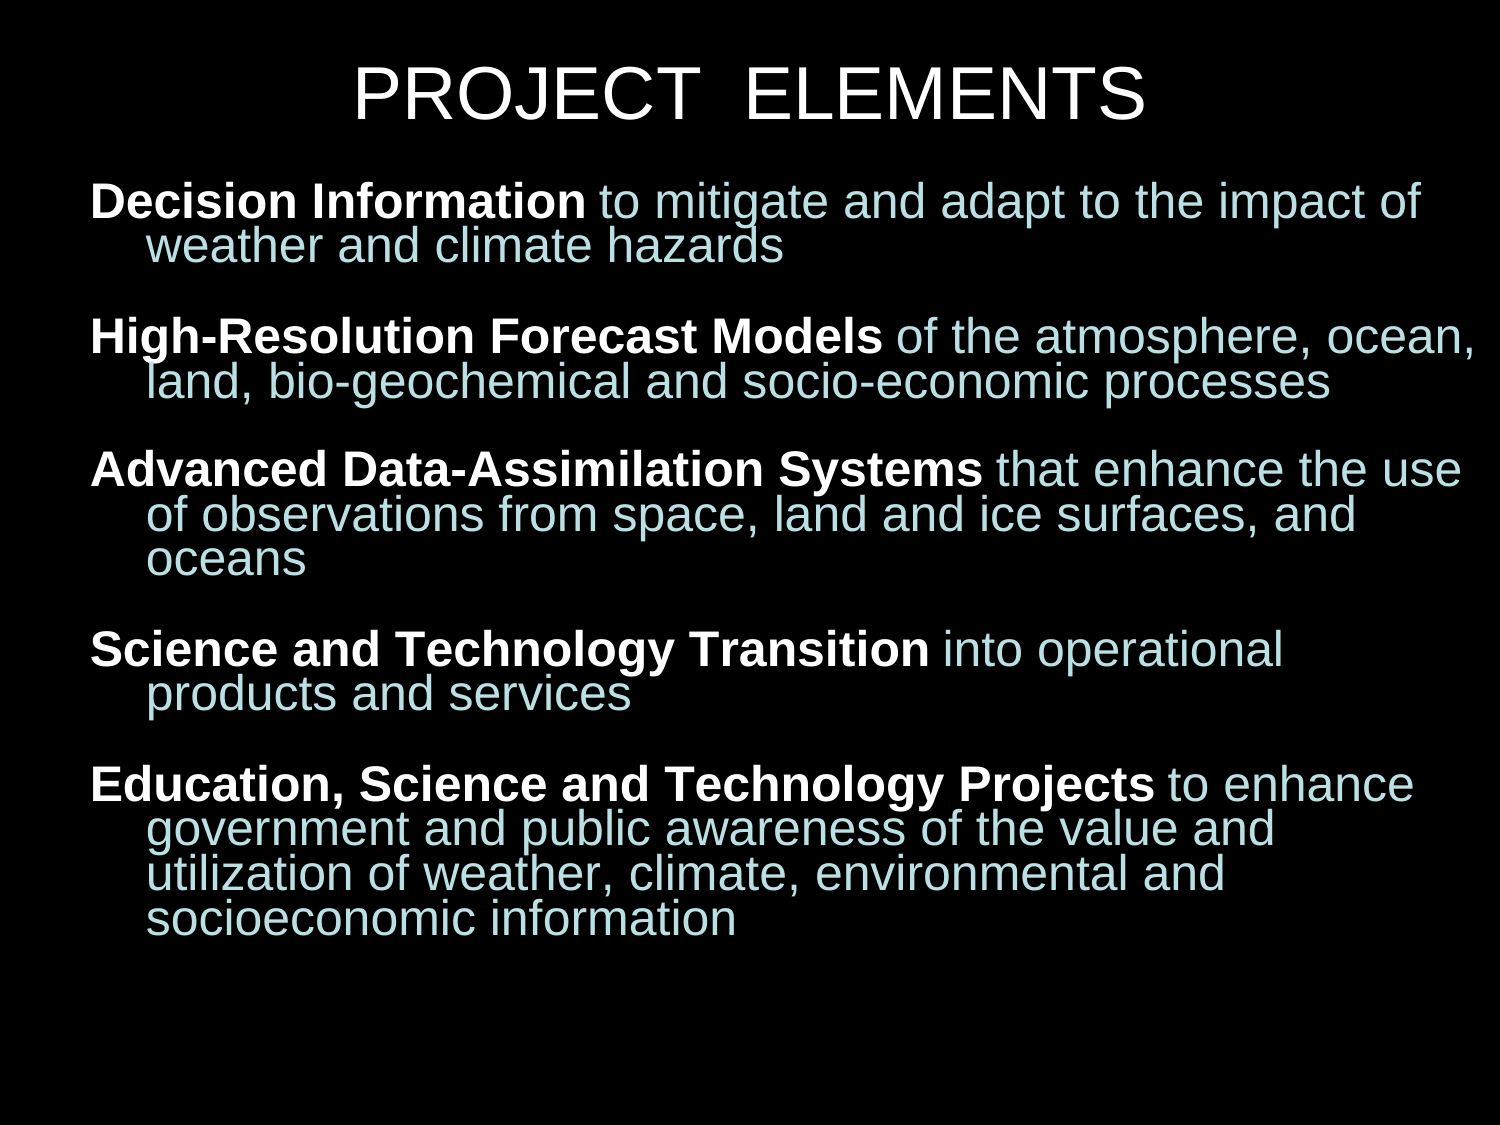

# PROJECT ELEMENTS
Decision Information to mitigate and adapt to the impact of weather and climate hazards
High-Resolution Forecast Models of the atmosphere, ocean, land, bio-geochemical and socio-economic processes
Advanced Data-Assimilation Systems that enhance the use of observations from space, land and ice surfaces, and oceans
Science and Technology Transition into operational products and services
Education, Science and Technology Projects to enhance government and public awareness of the value and utilization of weather, climate, environmental and socioeconomic information